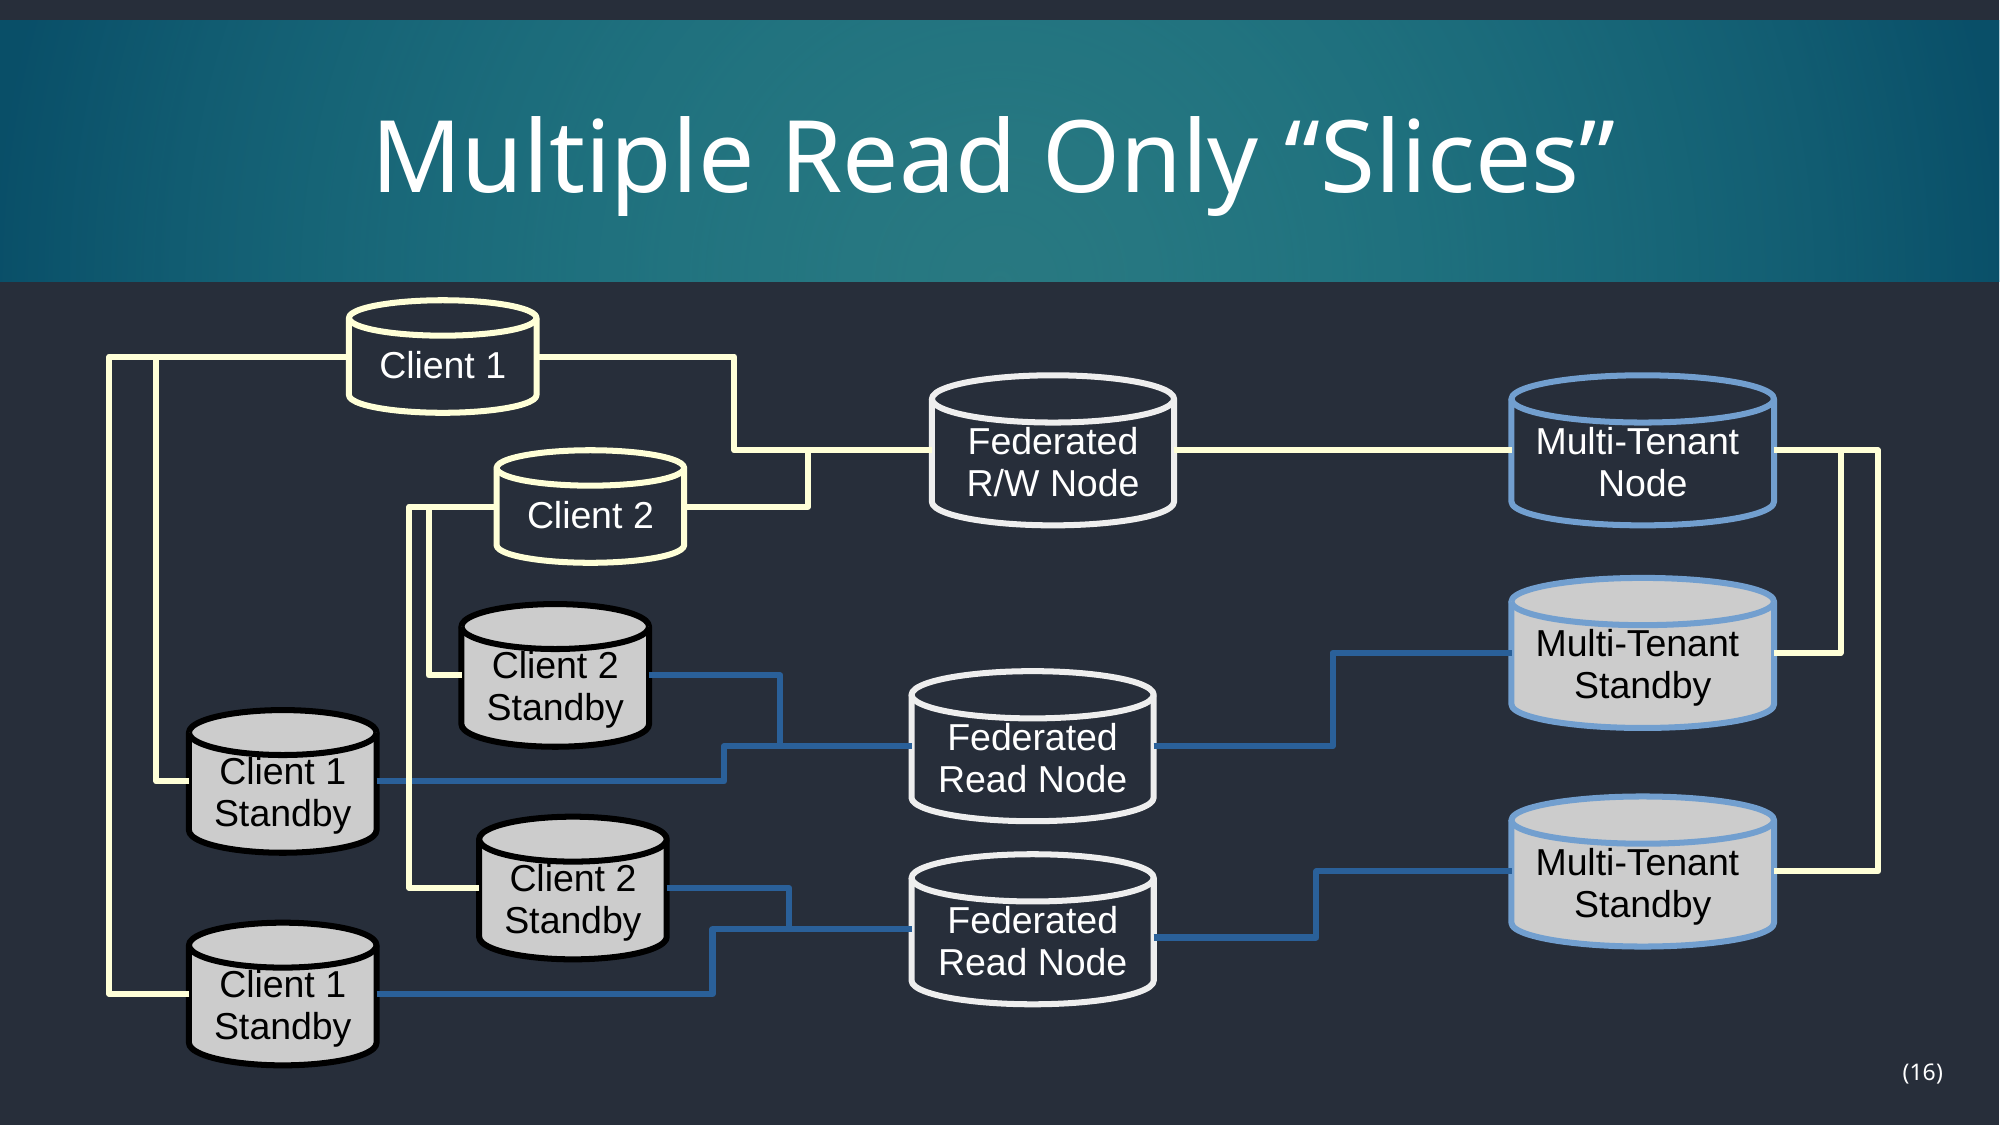

Multiple Read Only “Slices”
Client 1
Federated
R/W Node
Multi-Tenant
Node
Client 2
Multi-Tenant
Standby
Client 2
Standby
Federated
Read Node
Client 1
Standby
Multi-Tenant
Standby
Client 2
Standby
Federated
Read Node
Client 1
Standby